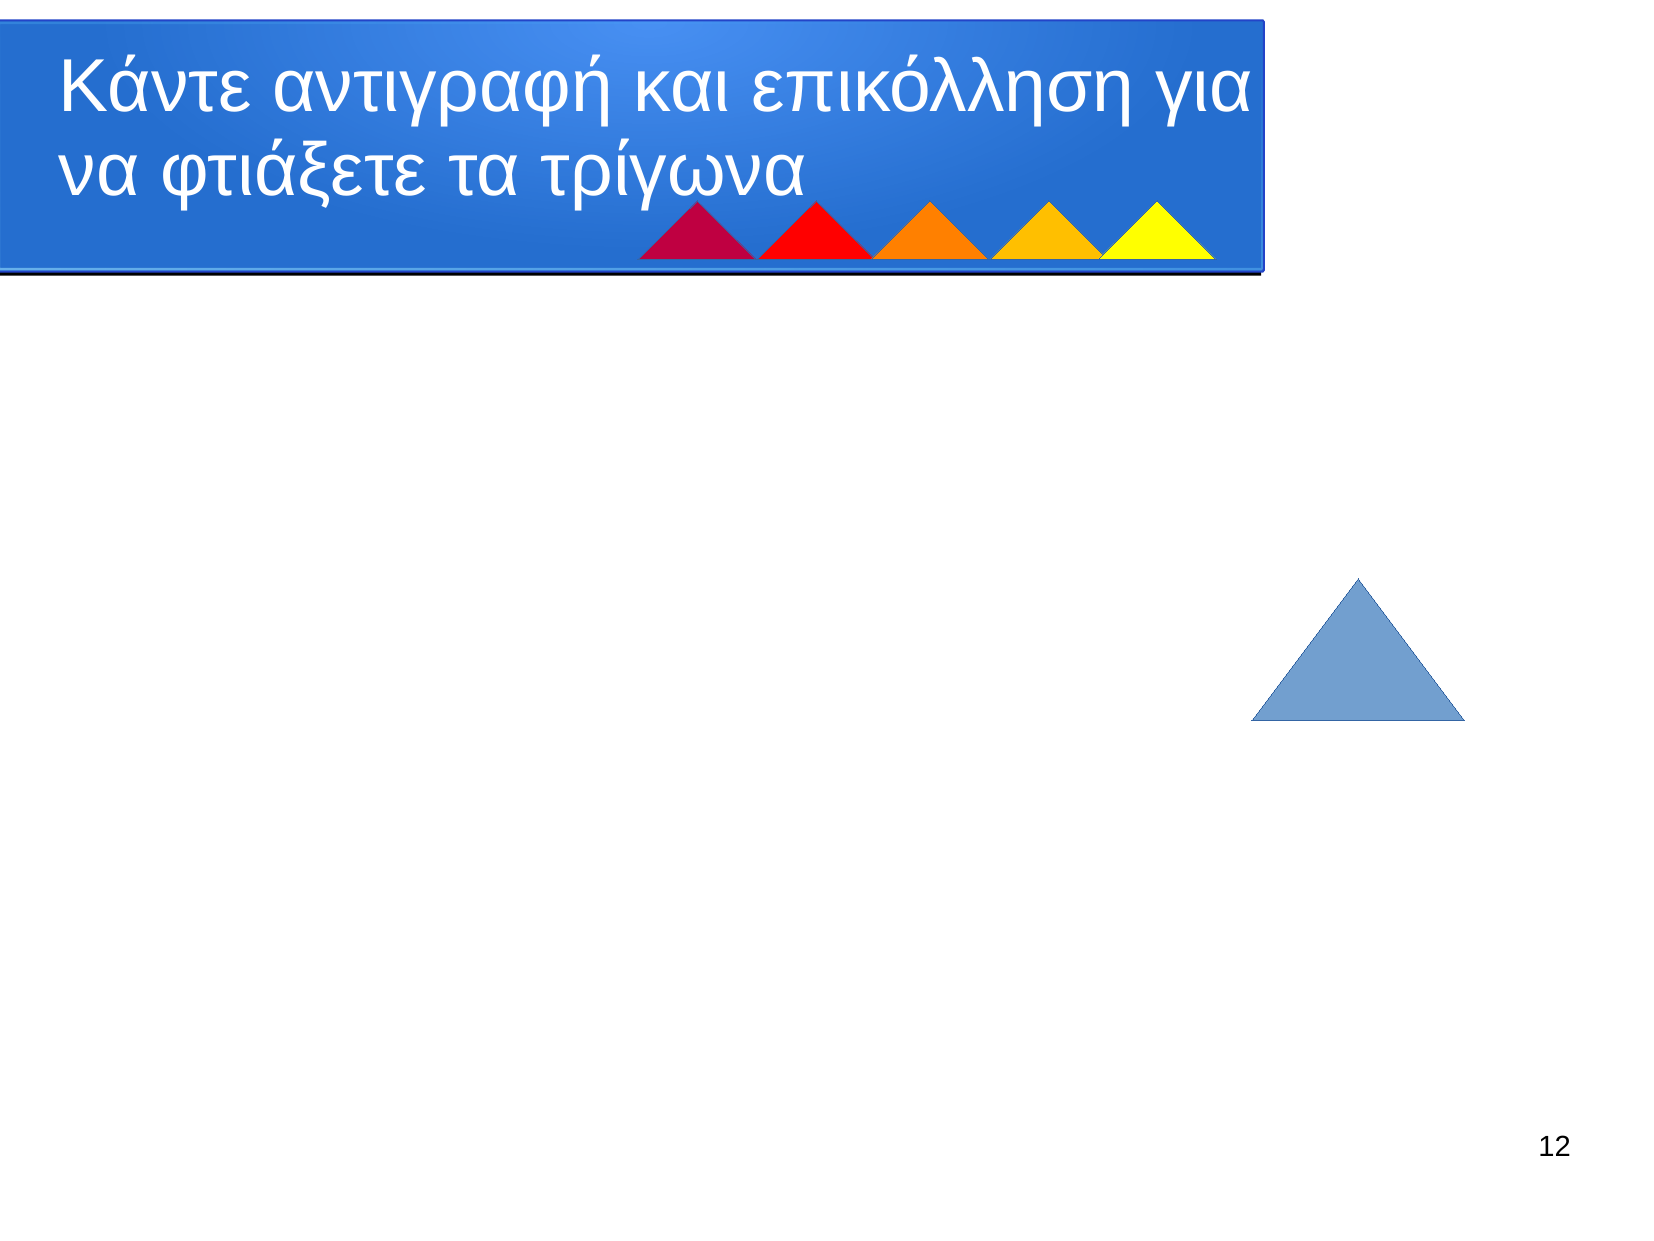

# Κάντε αντιγραφή και επικόλληση για να φτιάξετε τα τρίγωνα
12